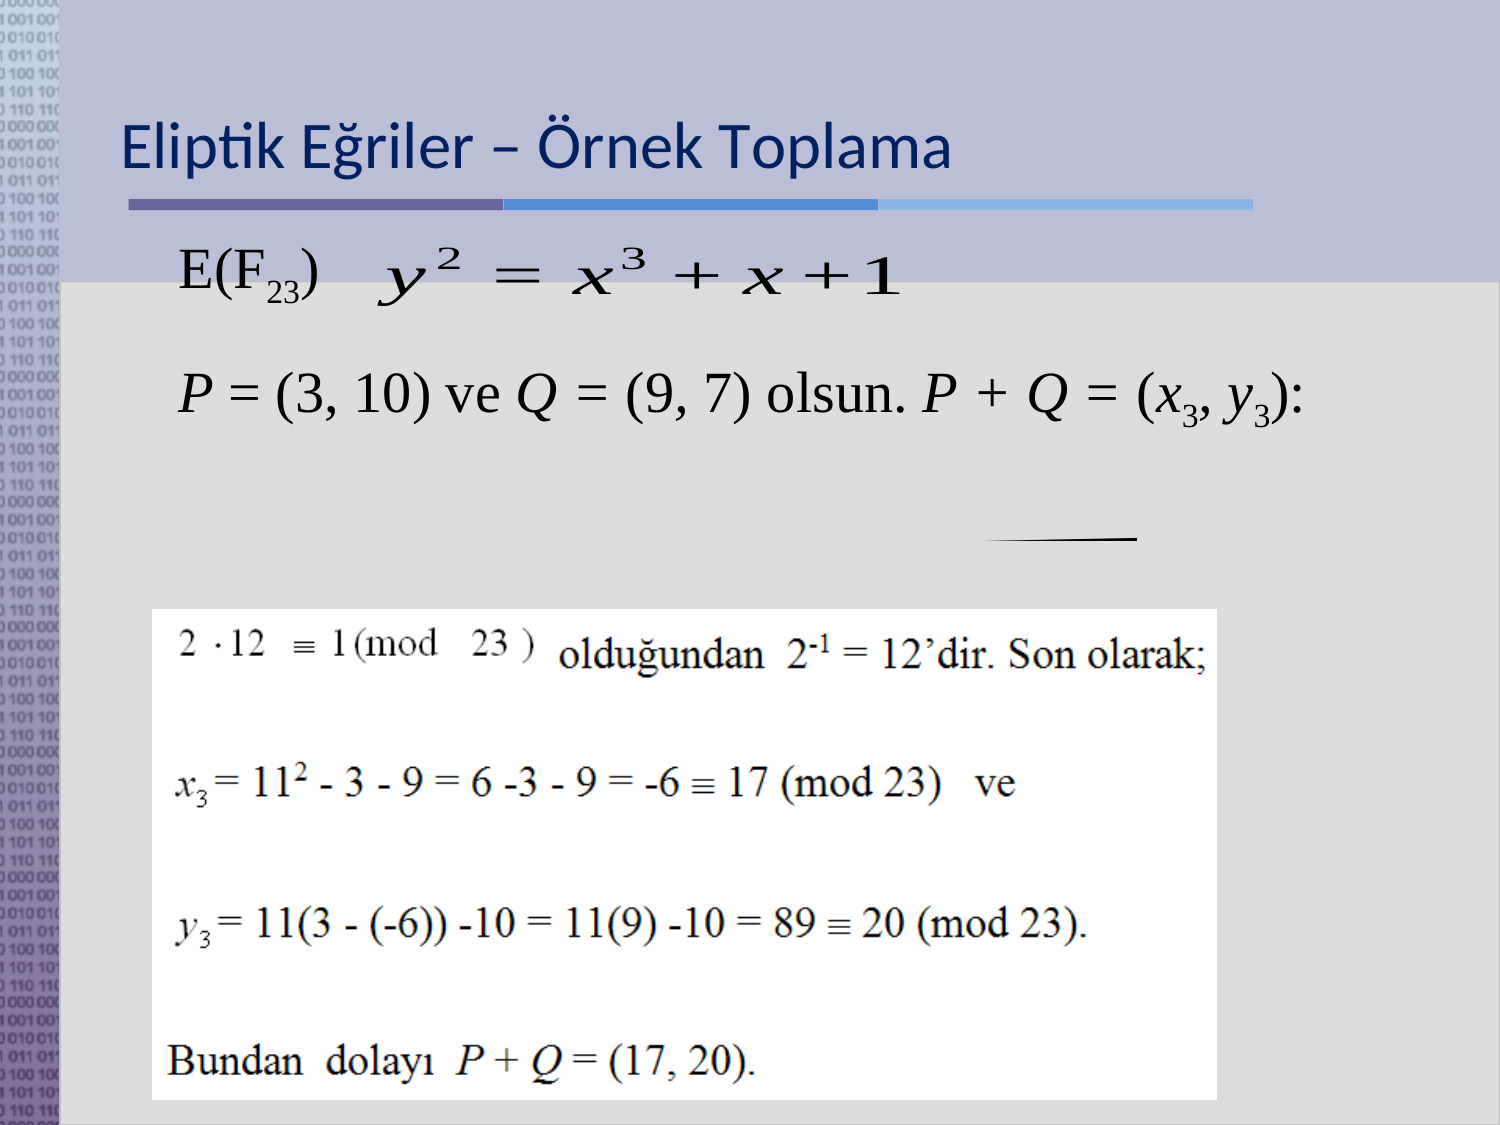

Eliptik Eğriler – Örnek Toplama
E(F23)
P = (3, 10) ve Q = (9, 7) olsun. P + Q = (x3, y3):